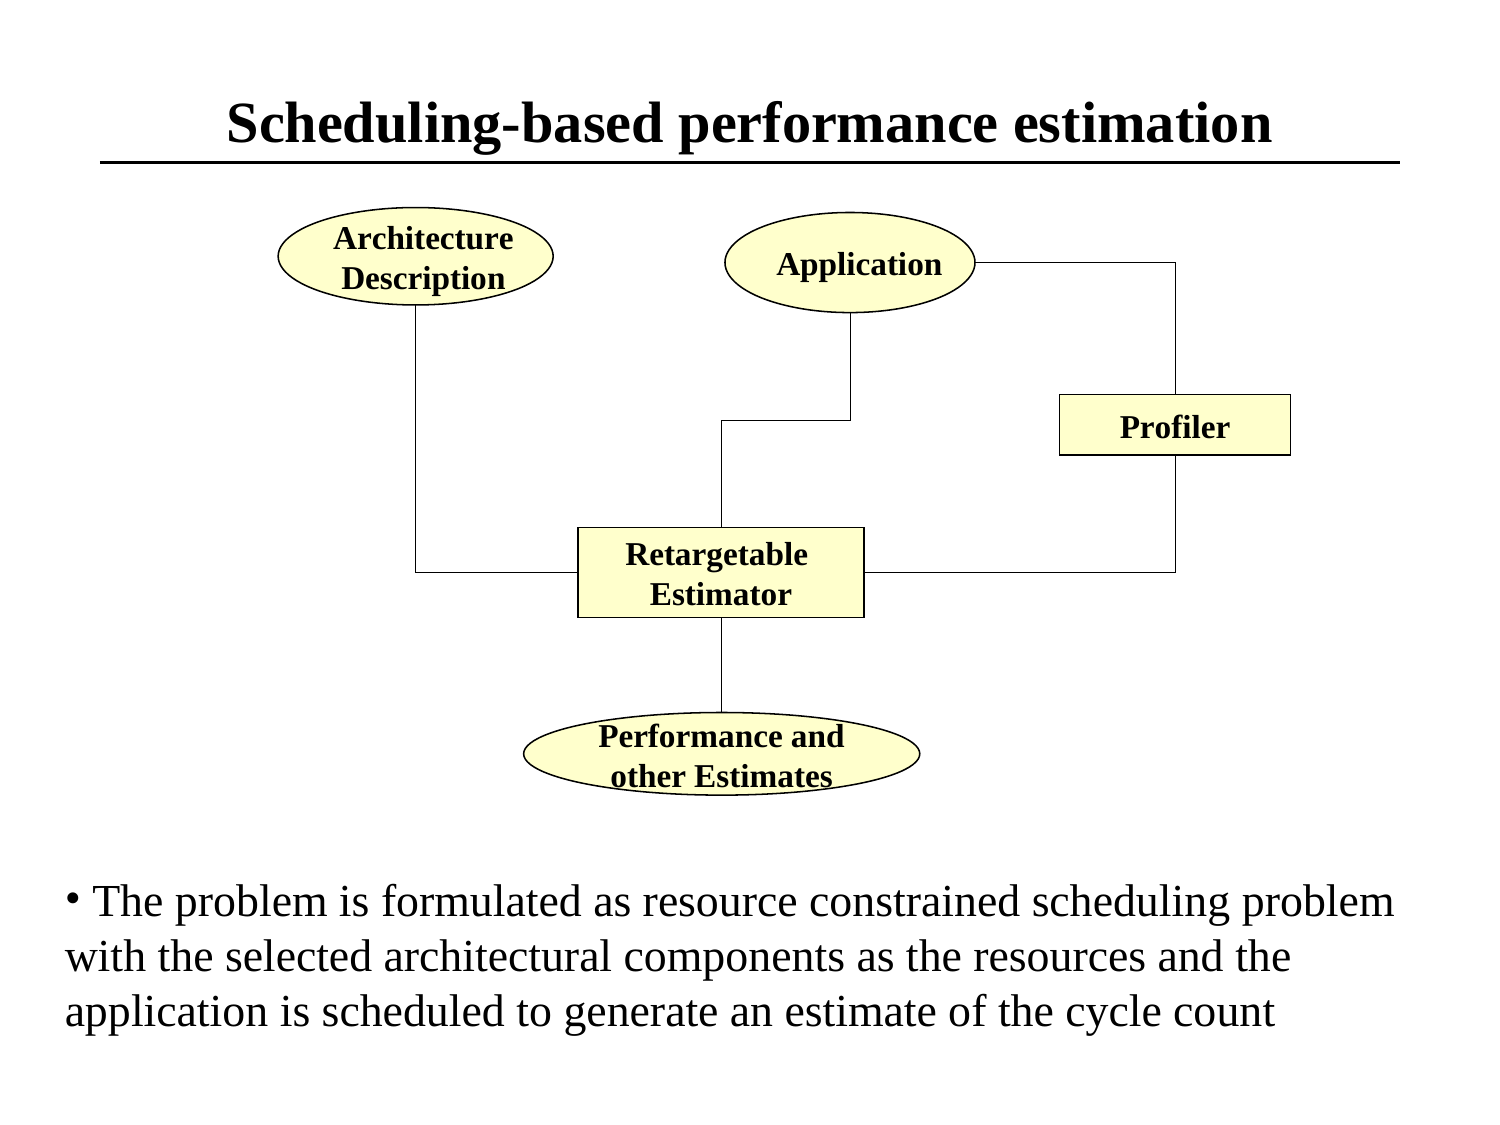

# Scheduling-based performance estimation
Architecture
Description
Application
Profiler
Retargetable
Estimator
Performance and
other Estimates
 The problem is formulated as resource constrained scheduling problem with the selected architectural components as the resources and the application is scheduled to generate an estimate of the cycle count